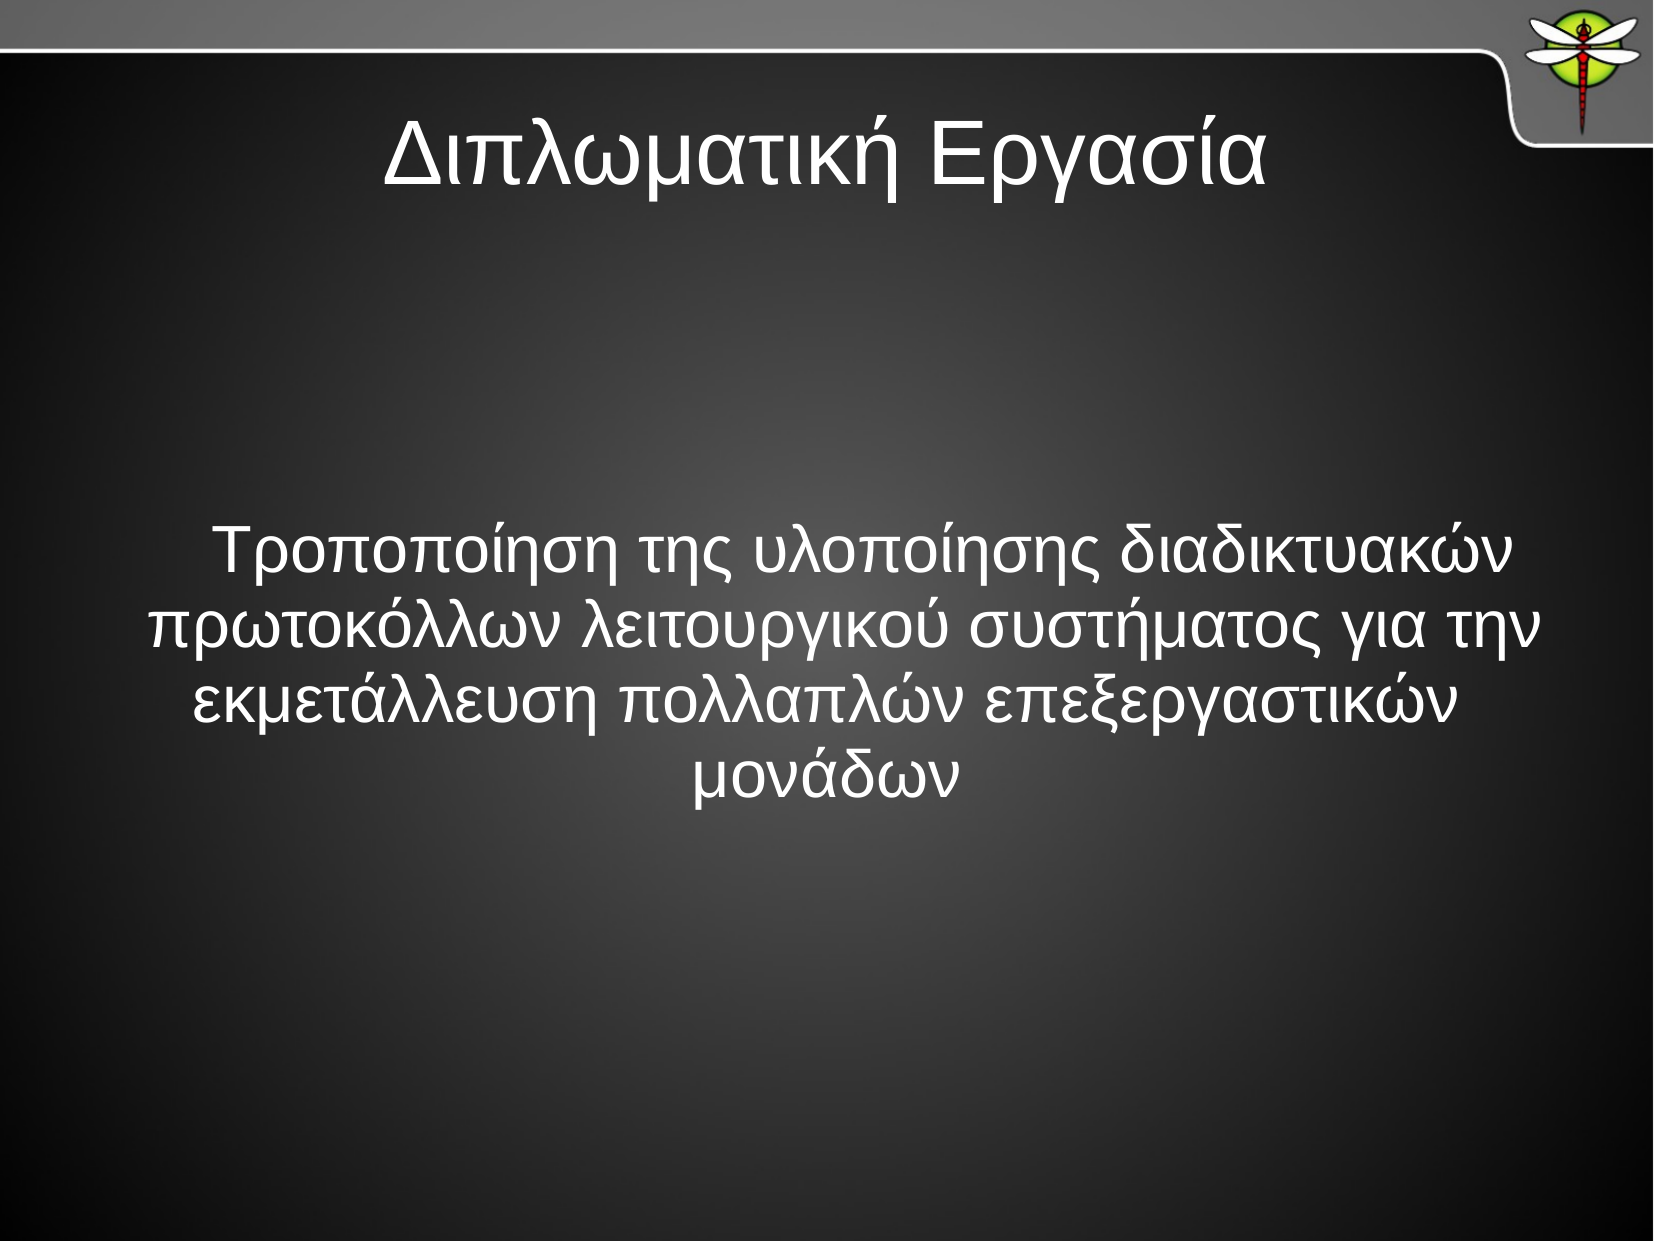

# Διπλωματική Εργασία
 Τροποποίηση της υλοποίησης διαδικτυακών
 πρωτοκόλλων λειτουργικού συστήματος για την
εκμετάλλευση πολλαπλών επεξεργαστικών μονάδων